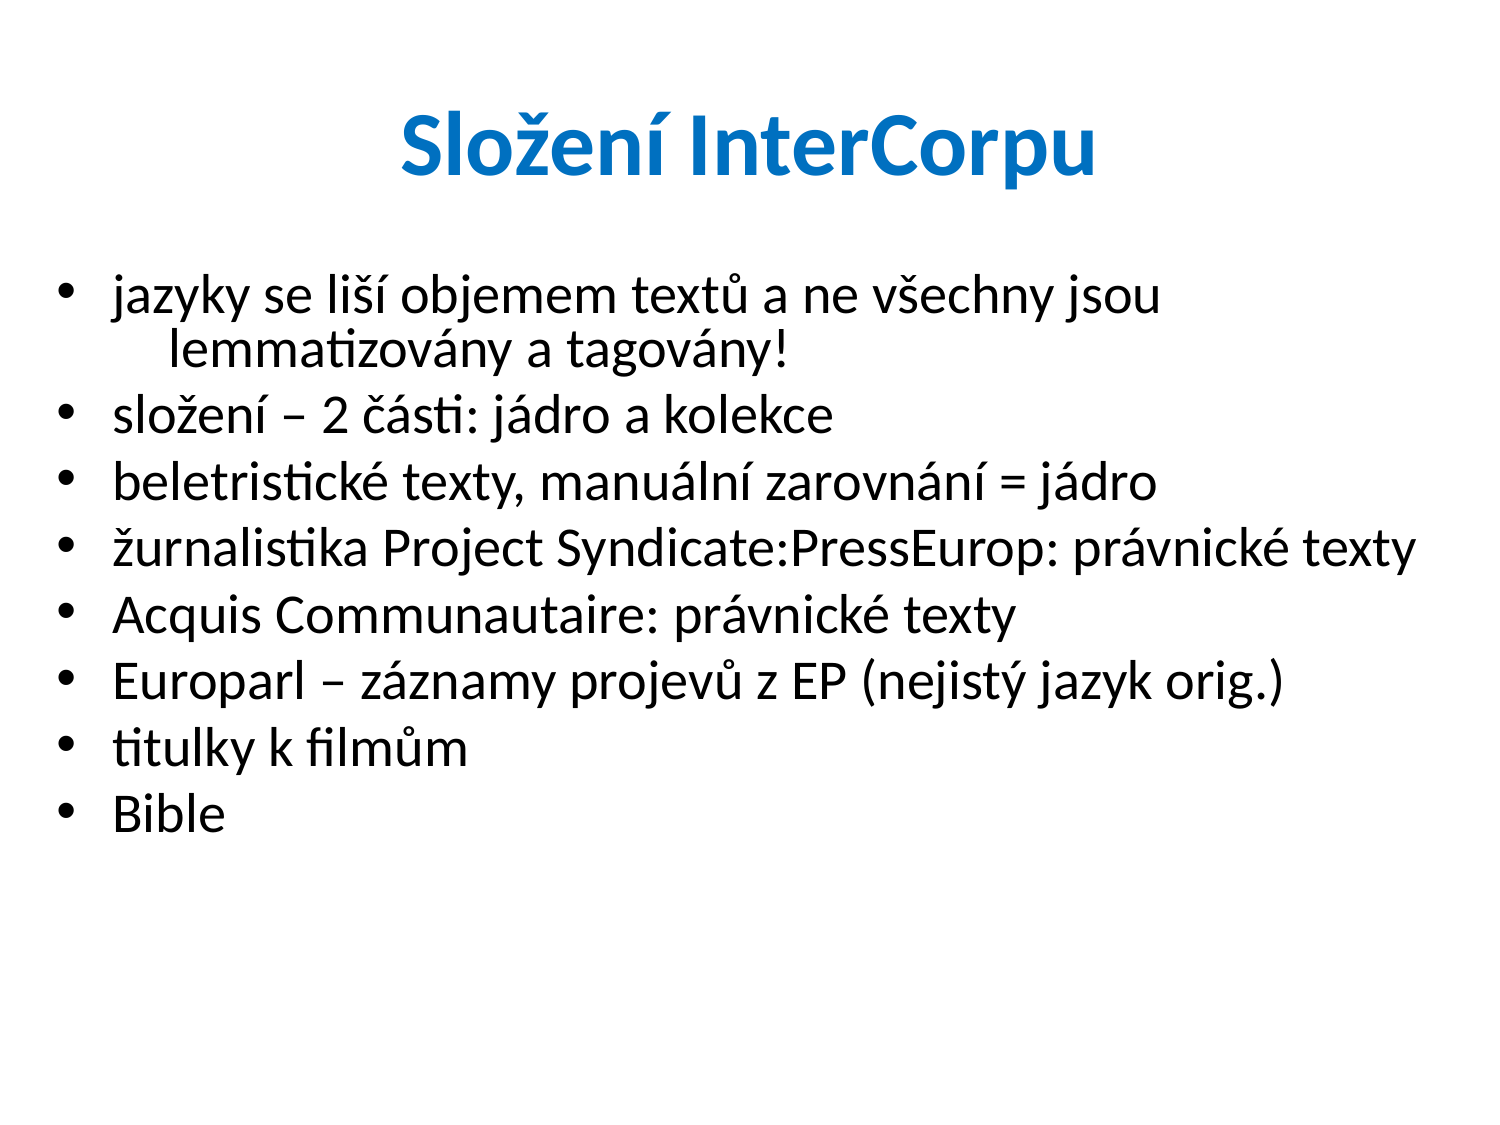

# Složení InterCorpu
jazyky se liší objemem textů a ne všechny jsou lemmatizovány a tagovány!
složení – 2 části: jádro a kolekce
beletristické texty, manuální zarovnání = jádro
žurnalistika Project Syndicate:PressEurop: právnické texty
Acquis Communautaire: právnické texty
Europarl – záznamy projevů z EP (nejistý jazyk orig.)
titulky k filmům
Bible